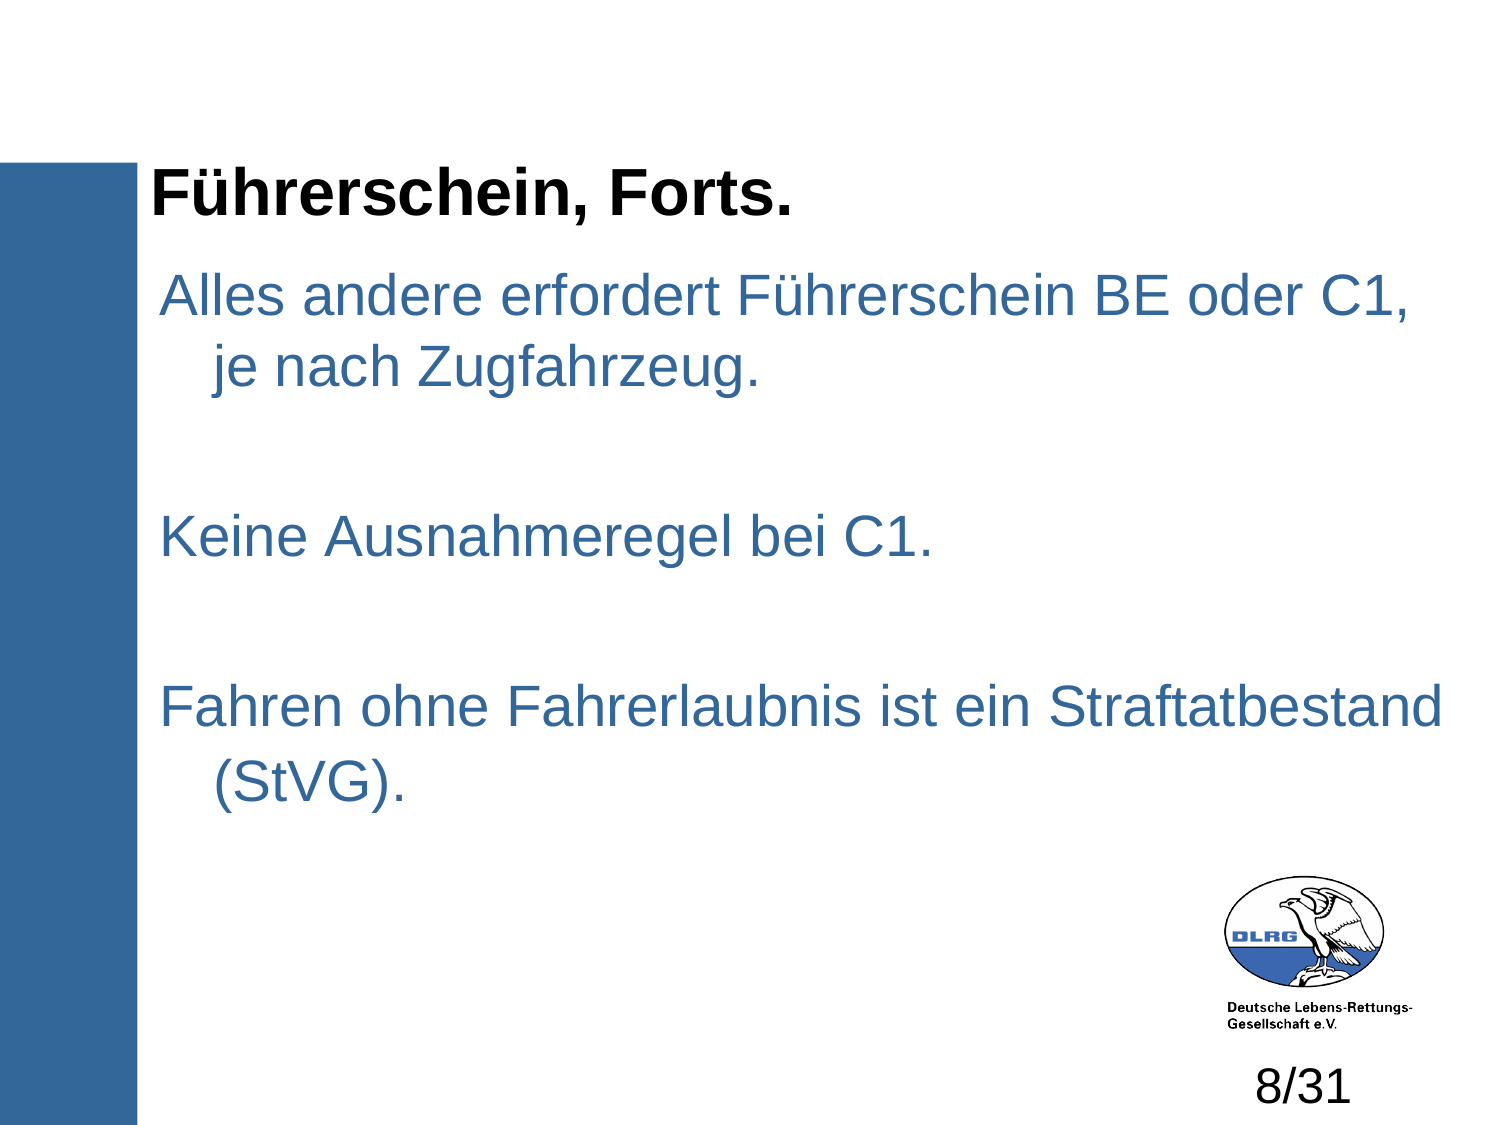

# Führerschein, Forts.
Alles andere erfordert Führerschein BE oder C1, je nach Zugfahrzeug.
Keine Ausnahmeregel bei C1.
Fahren ohne Fahrerlaubnis ist ein Straftatbestand (StVG).
8/31